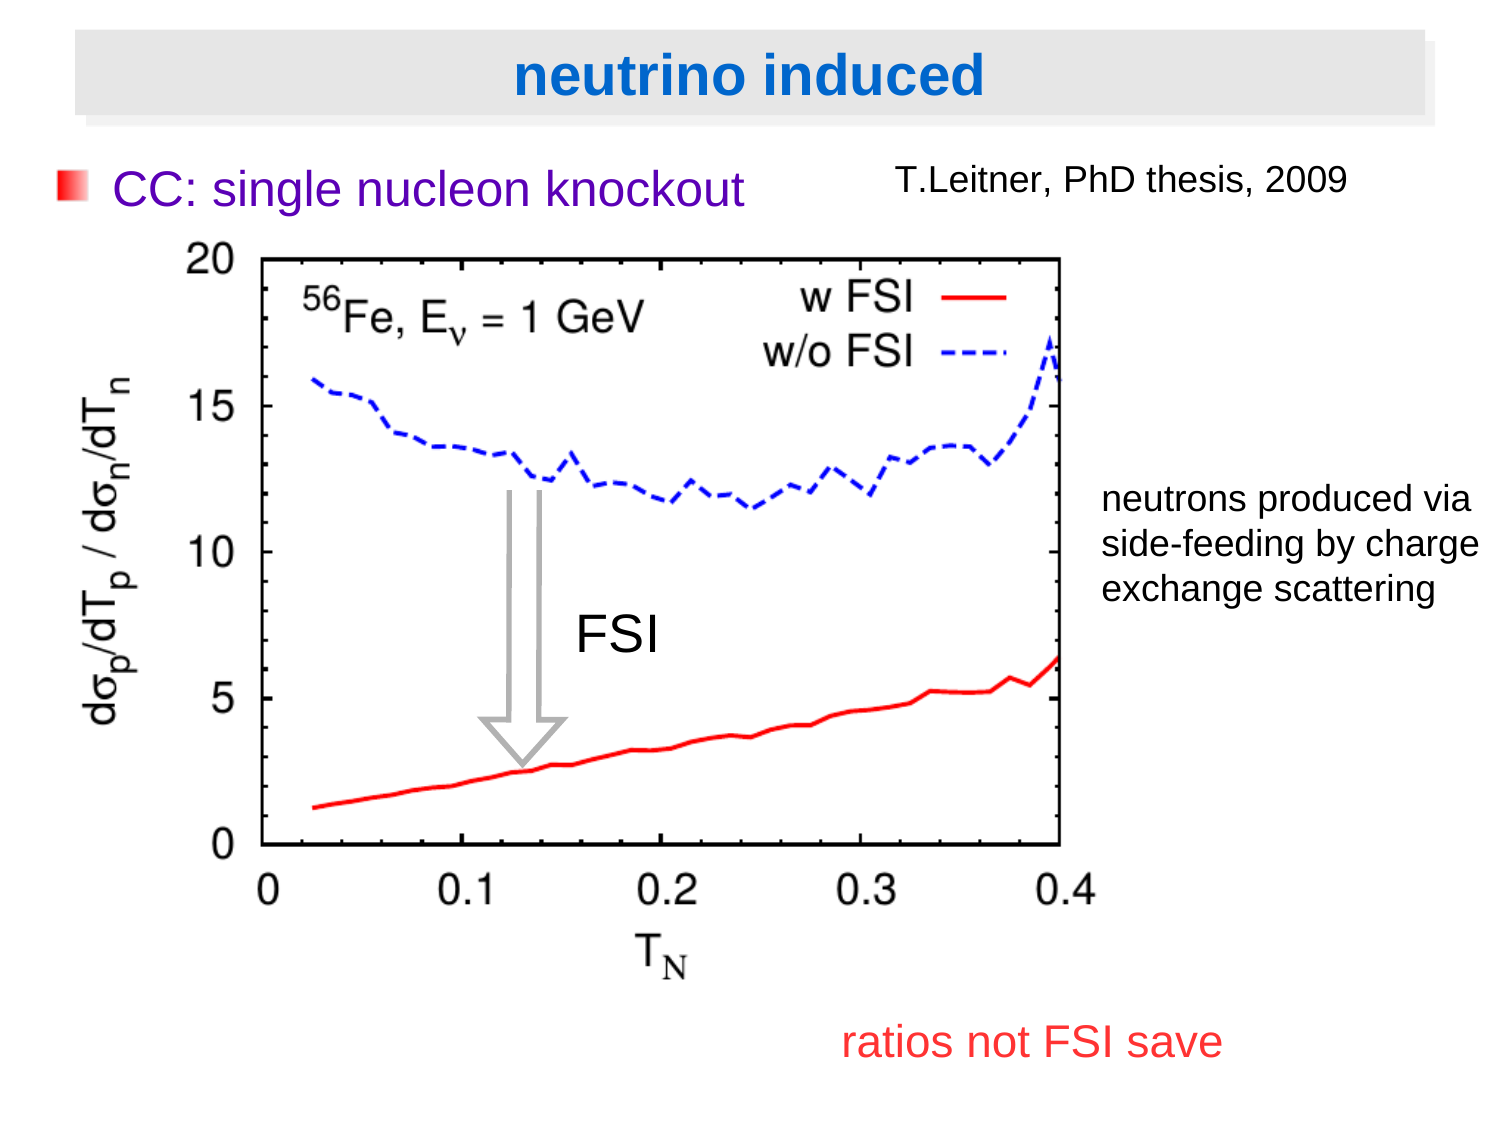

# neutrino induced
T.Leitner, PhD thesis, 2009
CC: single nucleon knockout
neutrons produced via side-feeding by charge exchange scattering
FSI
ratios not FSI save